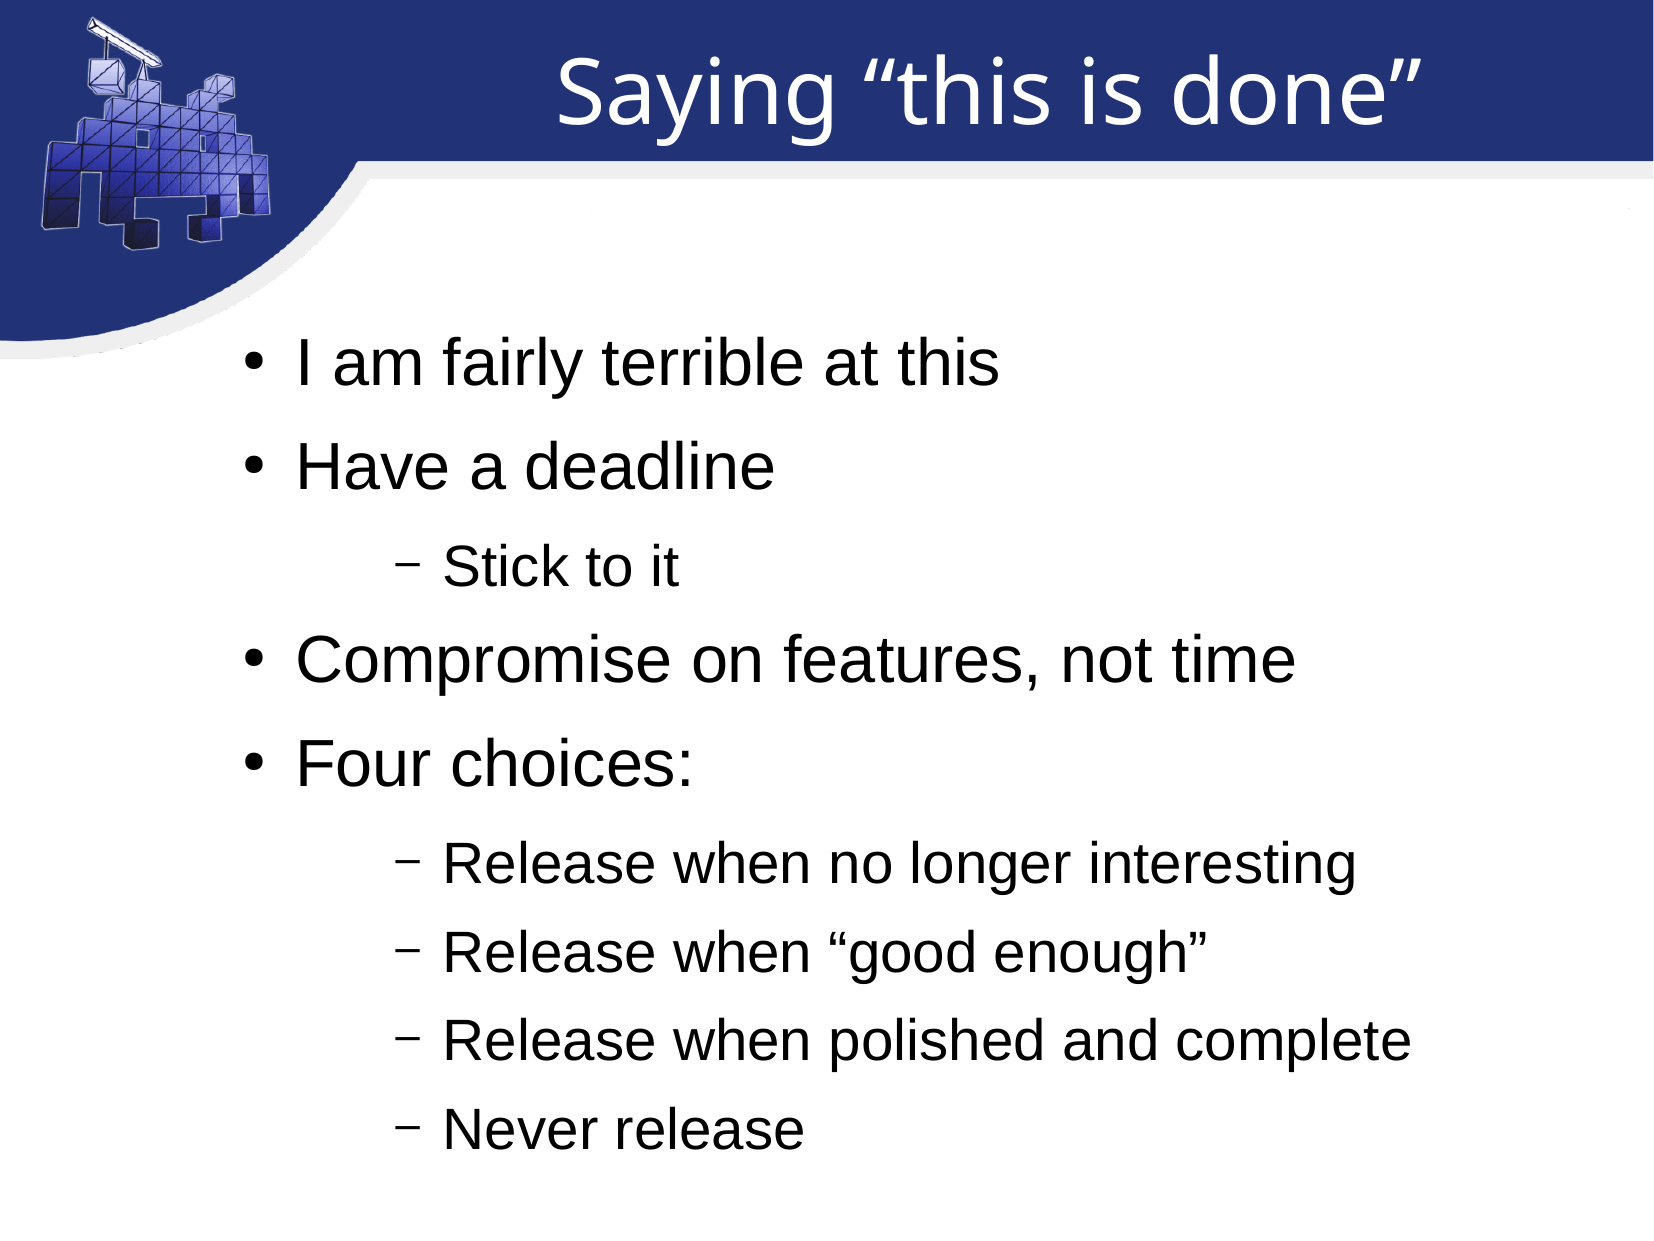

# Saying “this is done”
I am fairly terrible at this
Have a deadline
Stick to it
Compromise on features, not time
Four choices:
Release when no longer interesting
Release when “good enough”
Release when polished and complete
Never release